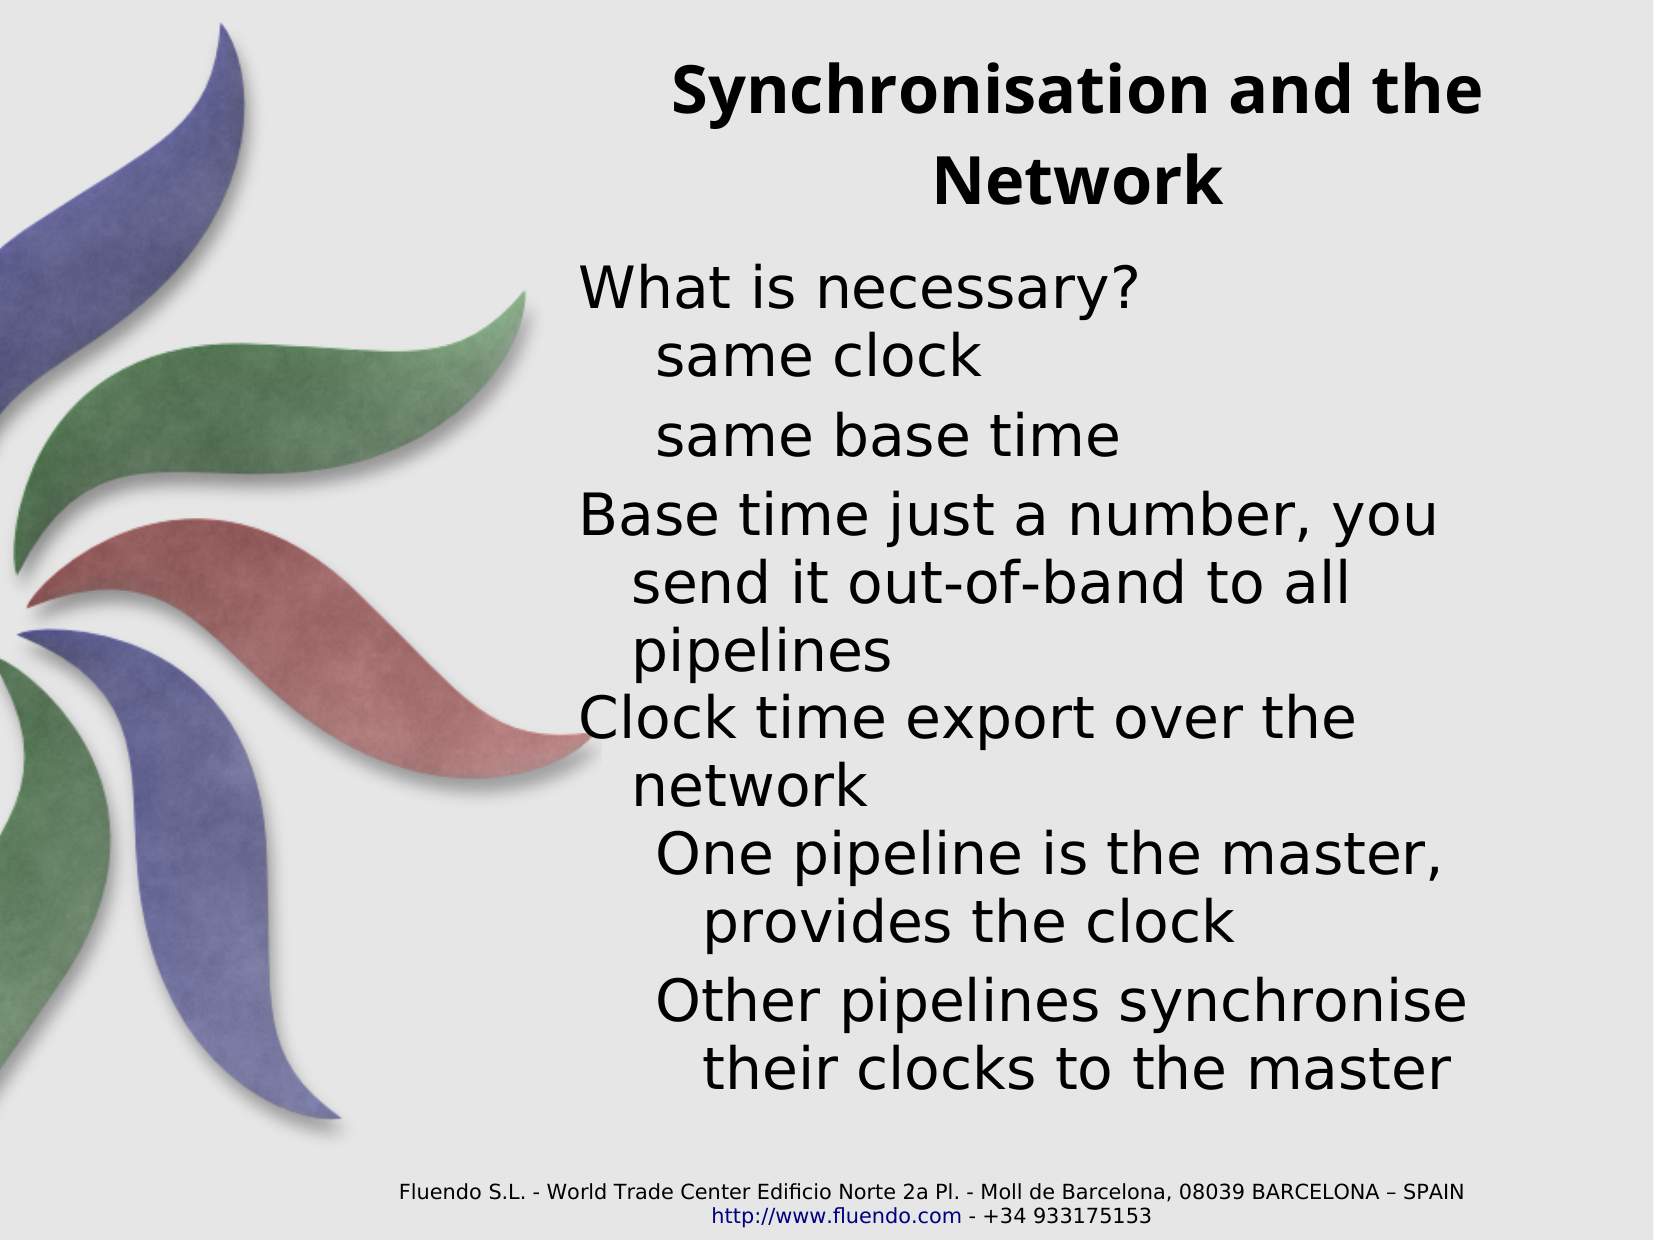

# Synchronisation and the Network
What is necessary?
same clock
same base time
Base time just a number, you send it out-of-band to all pipelines
Clock time export over the network
One pipeline is the master, provides the clock
Other pipelines synchronise their clocks to the master